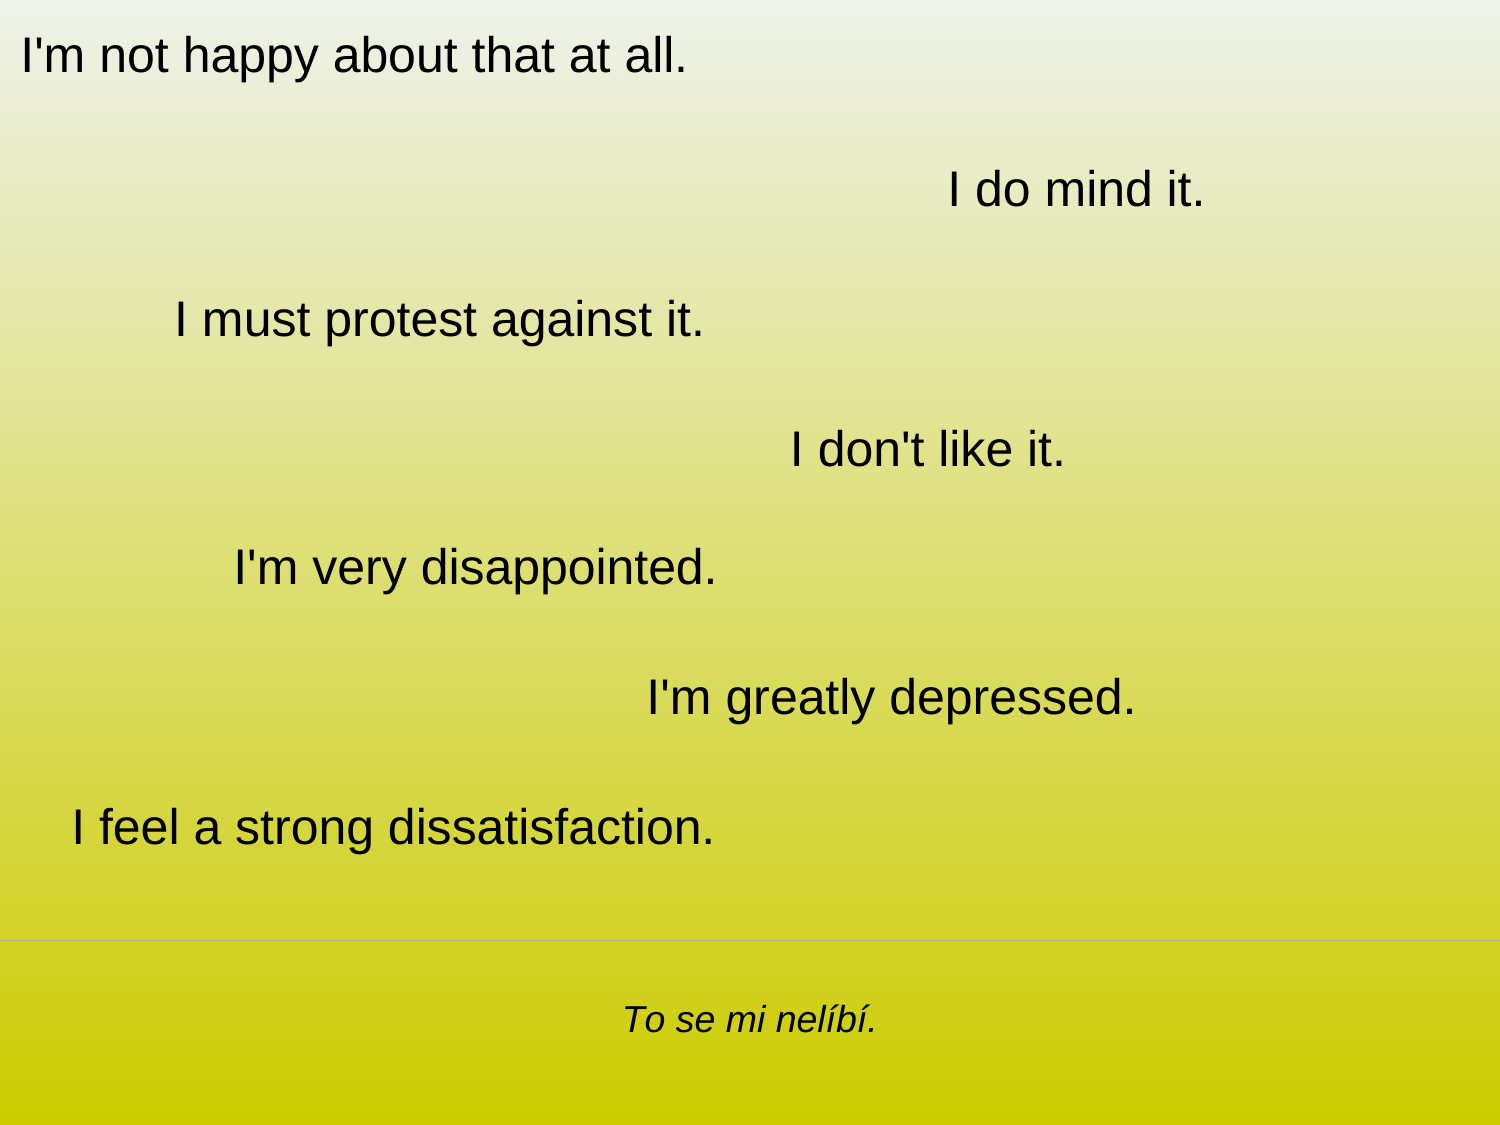

I'm not happy about that at all.
I do mind it.
I must protest against it.
I don't like it.
I'm very disappointed.
I'm greatly depressed.
I feel a strong dissatisfaction.
To se mi nelíbí.